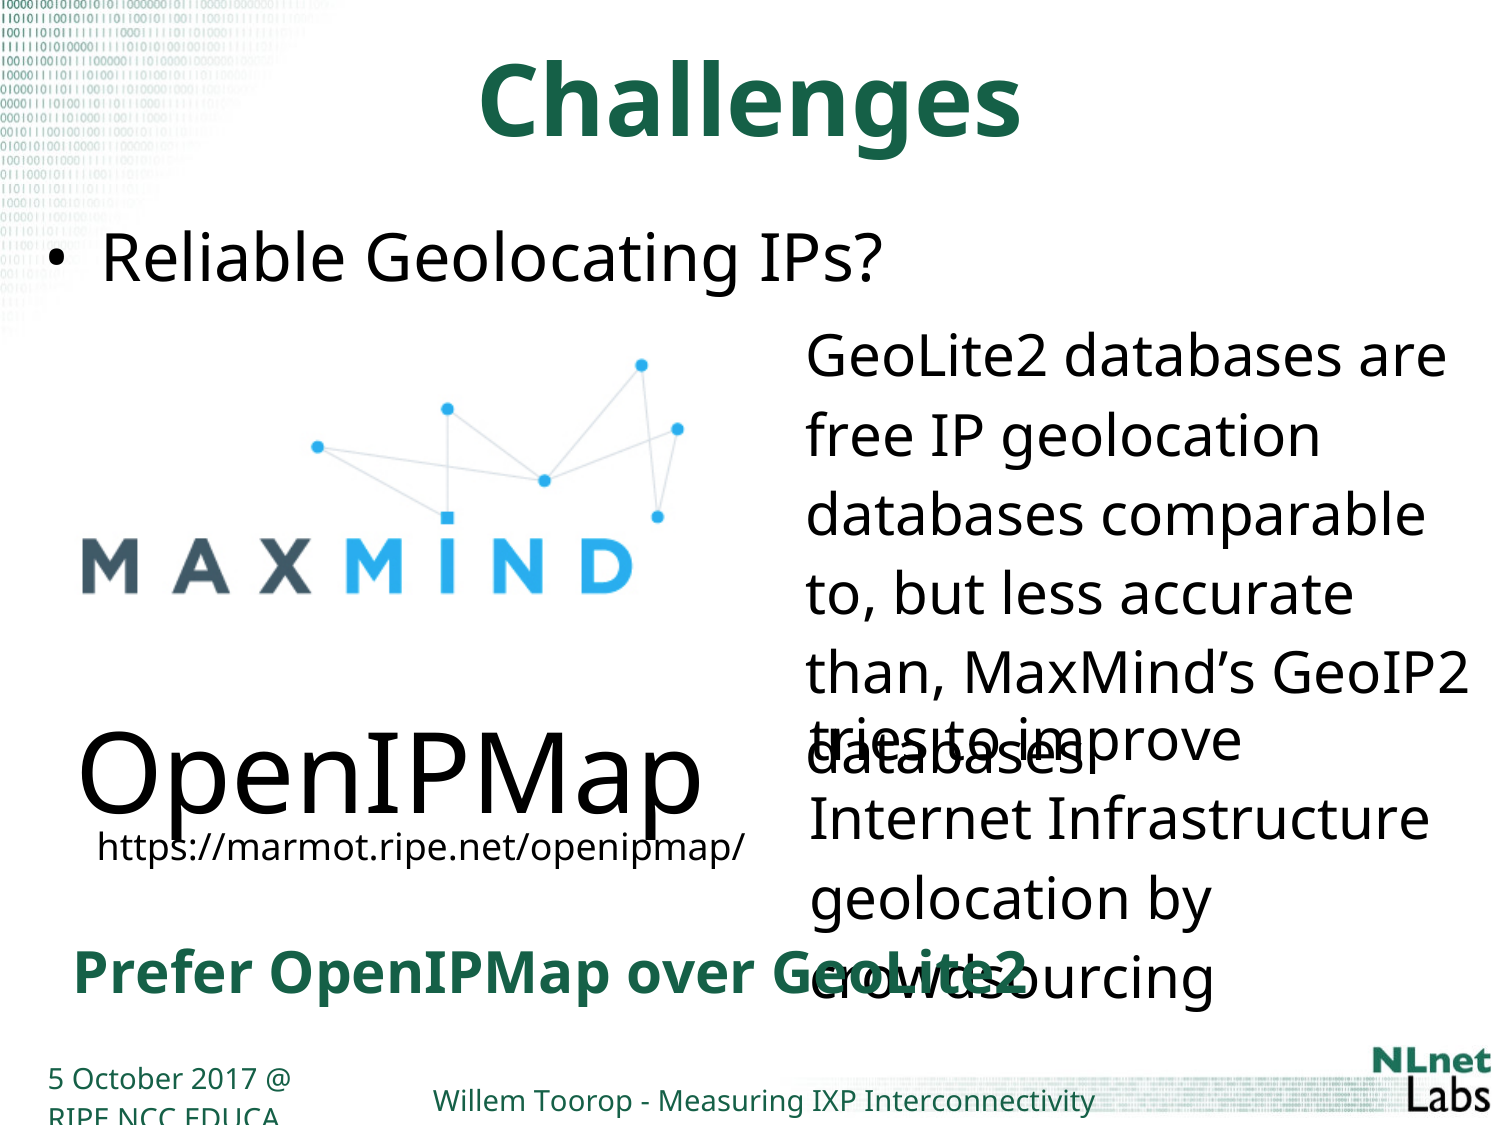

# Challenges
Reliable Geolocating IPs?
GeoLite2 databases are free IP geolocation databases comparable to, but less accurate than, MaxMind’s GeoIP2 databases
OpenIPMap
tries to improve Internet Infrastructure geolocation by crowdsourcing
https://marmot.ripe.net/openipmap/
Prefer OpenIPMap over GeoLite2